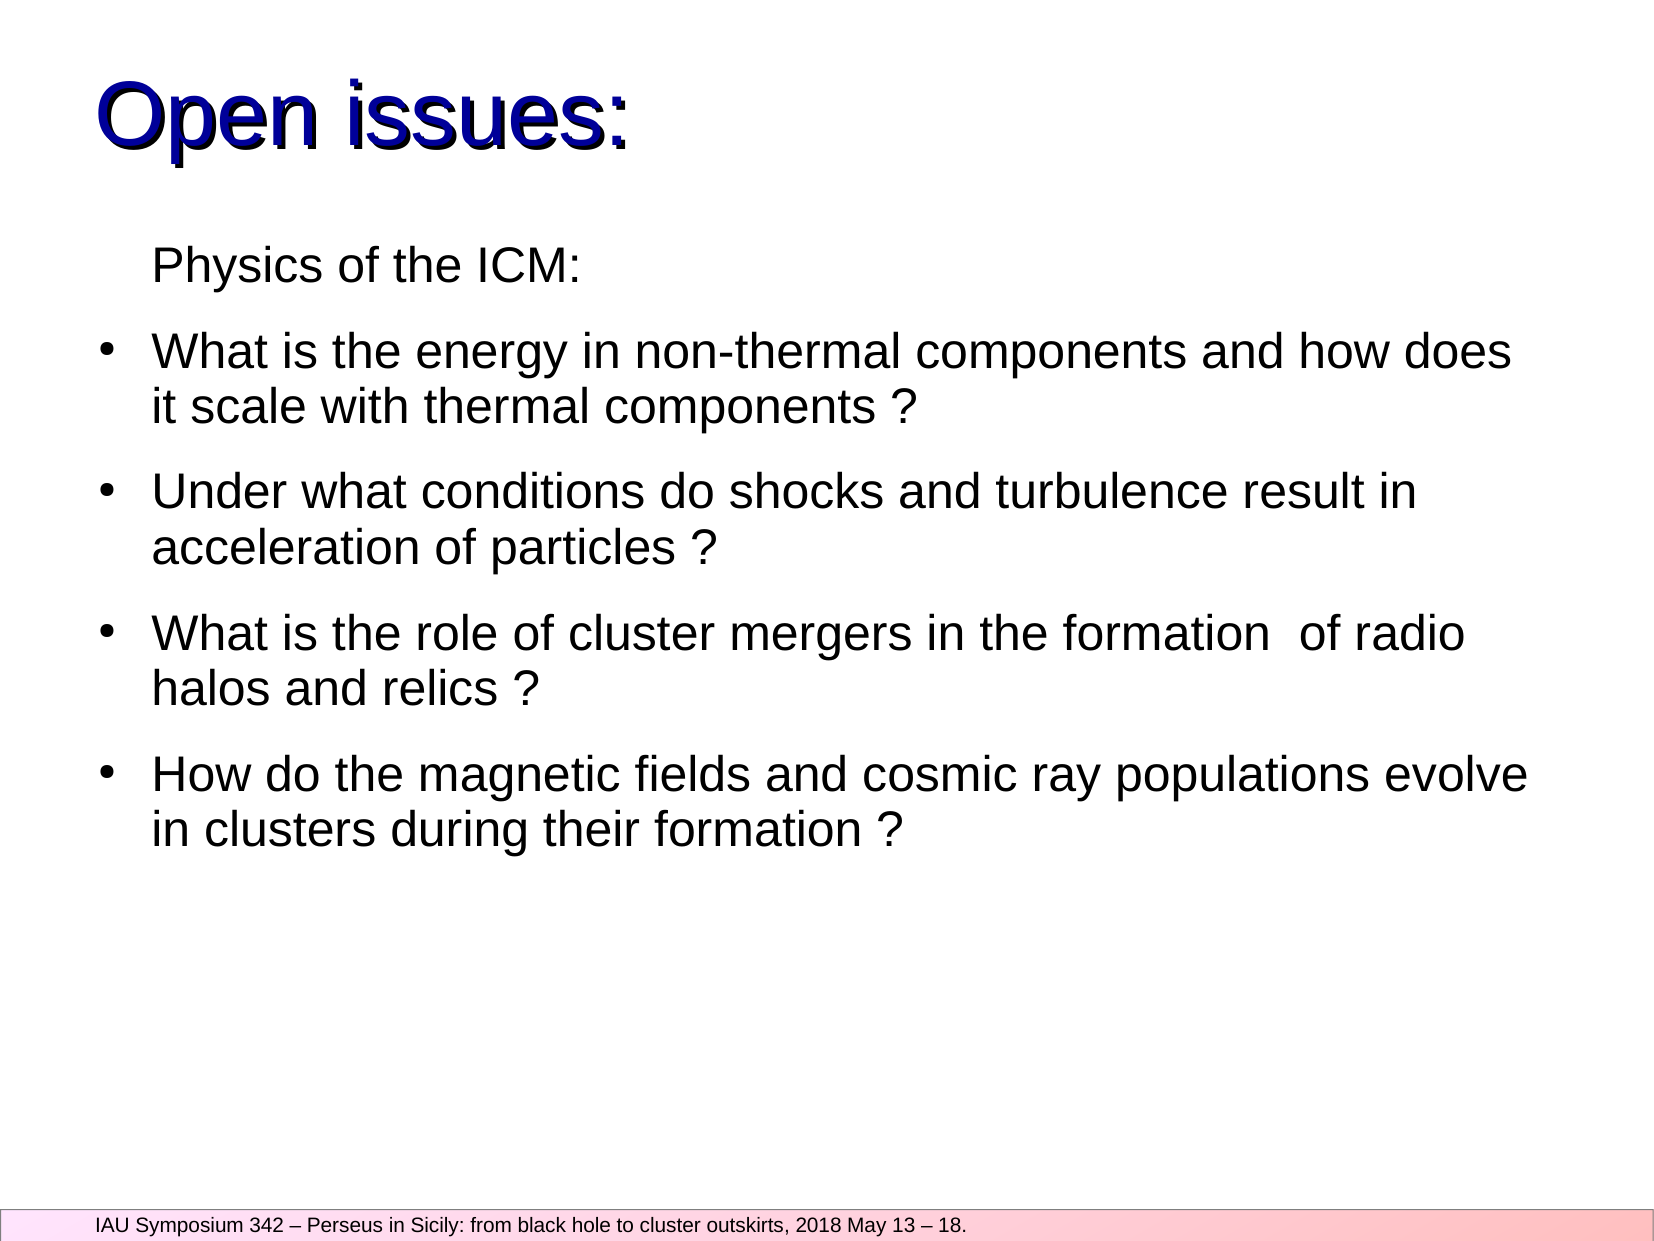

# Open issues:
Physics of the ICM:
What is the energy in non-thermal components and how does it scale with thermal components ?
Under what conditions do shocks and turbulence result in acceleration of particles ?
What is the role of cluster mergers in the formation of radio halos and relics ?
How do the magnetic fields and cosmic ray populations evolve in clusters during their formation ?